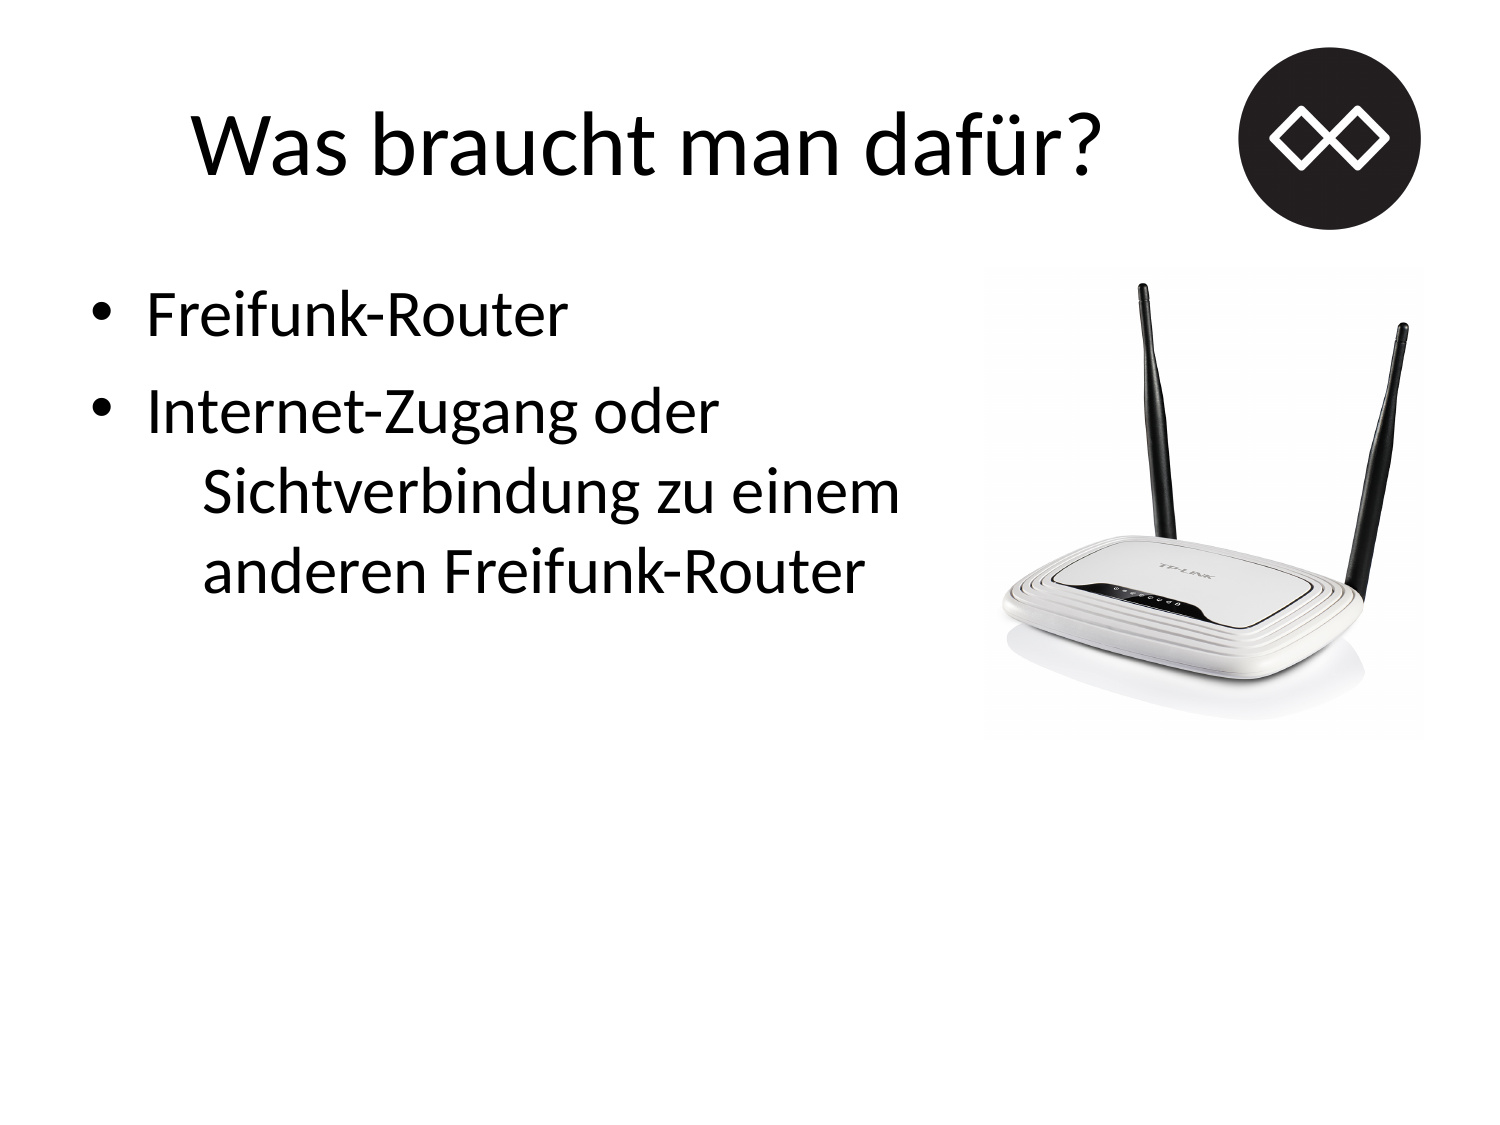

# Was braucht man dafür?
Freifunk-Router
Internet-Zugang oder
Sichtverbindung zu einem
anderen Freifunk-Router